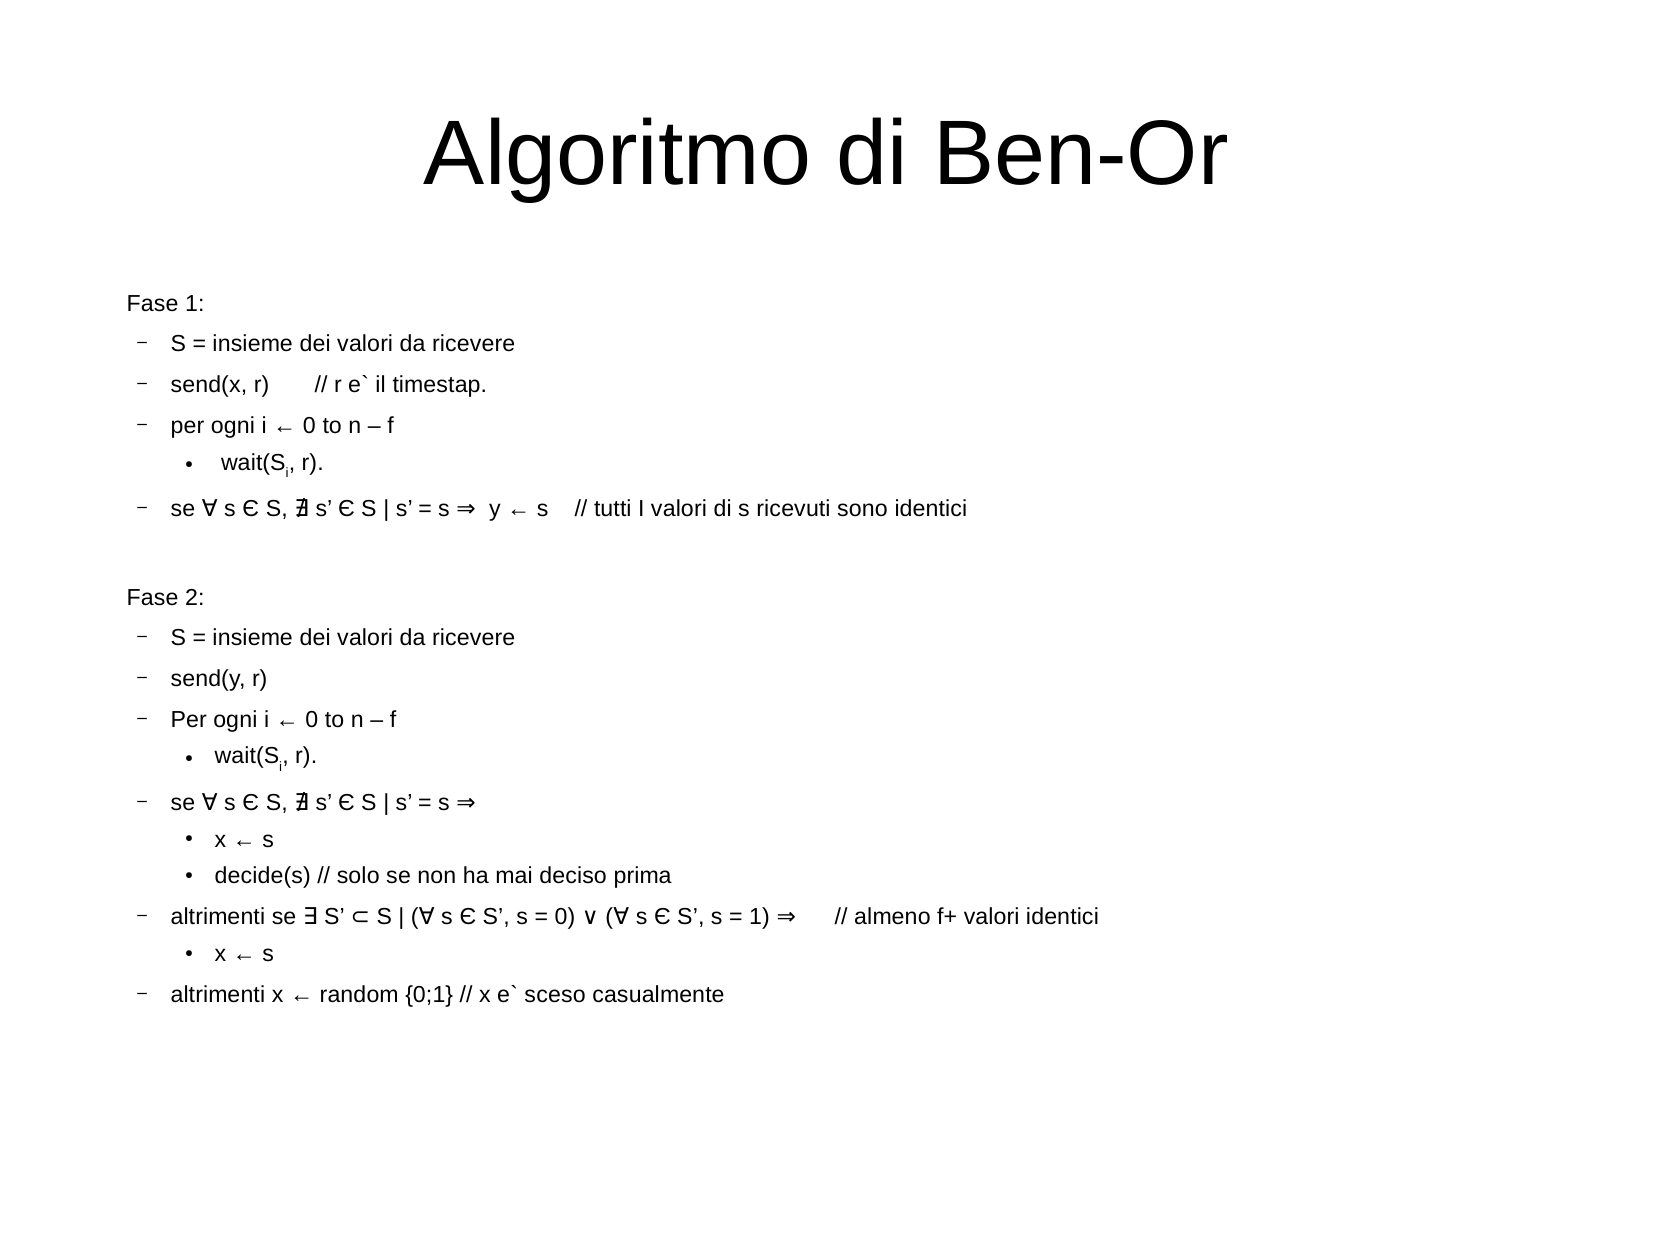

# Algoritmo di Ben-Or
Fase 1:
S = insieme dei valori da ricevere
send(x, r) // r e` il timestap.
per ogni i ← 0 to n – f
 wait(Si, r).
se ∀ s Є S, ∄ s’ Є S | s’ = s ⇒ y ← s // tutti I valori di s ricevuti sono identici
Fase 2:
S = insieme dei valori da ricevere
send(y, r)
Per ogni i ← 0 to n – f
wait(Si, r).
se ∀ s Є S, ∄ s’ Є S | s’ = s ⇒
x ← s
decide(s) // solo se non ha mai deciso prima
altrimenti se ∃ S’ ⊂ S | (∀ s Є S’, s = 0) ∨ (∀ s Є S’, s = 1) ⇒ // almeno f+ valori identici
x ← s
altrimenti x ← random {0;1} // x e` sceso casualmente